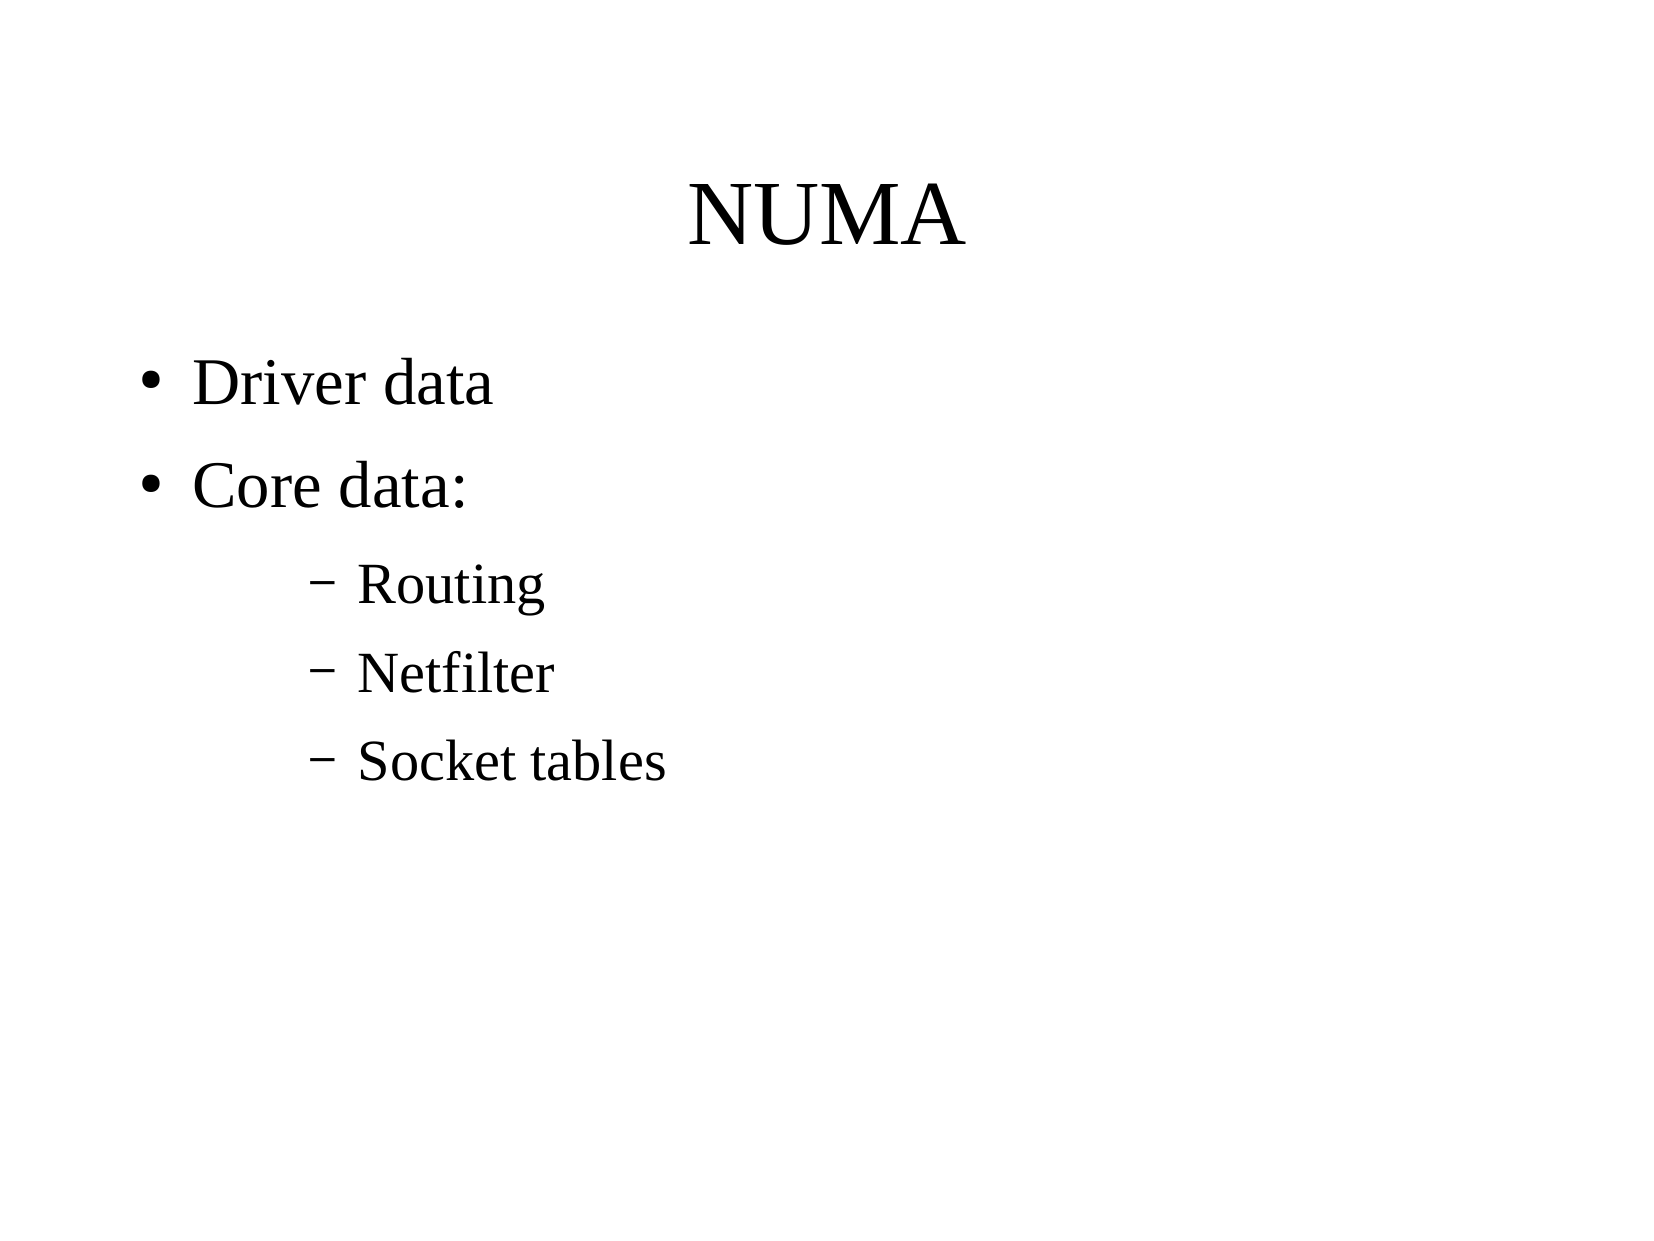

# NUMA
Driver data
Core data:
Routing
Netfilter
Socket tables